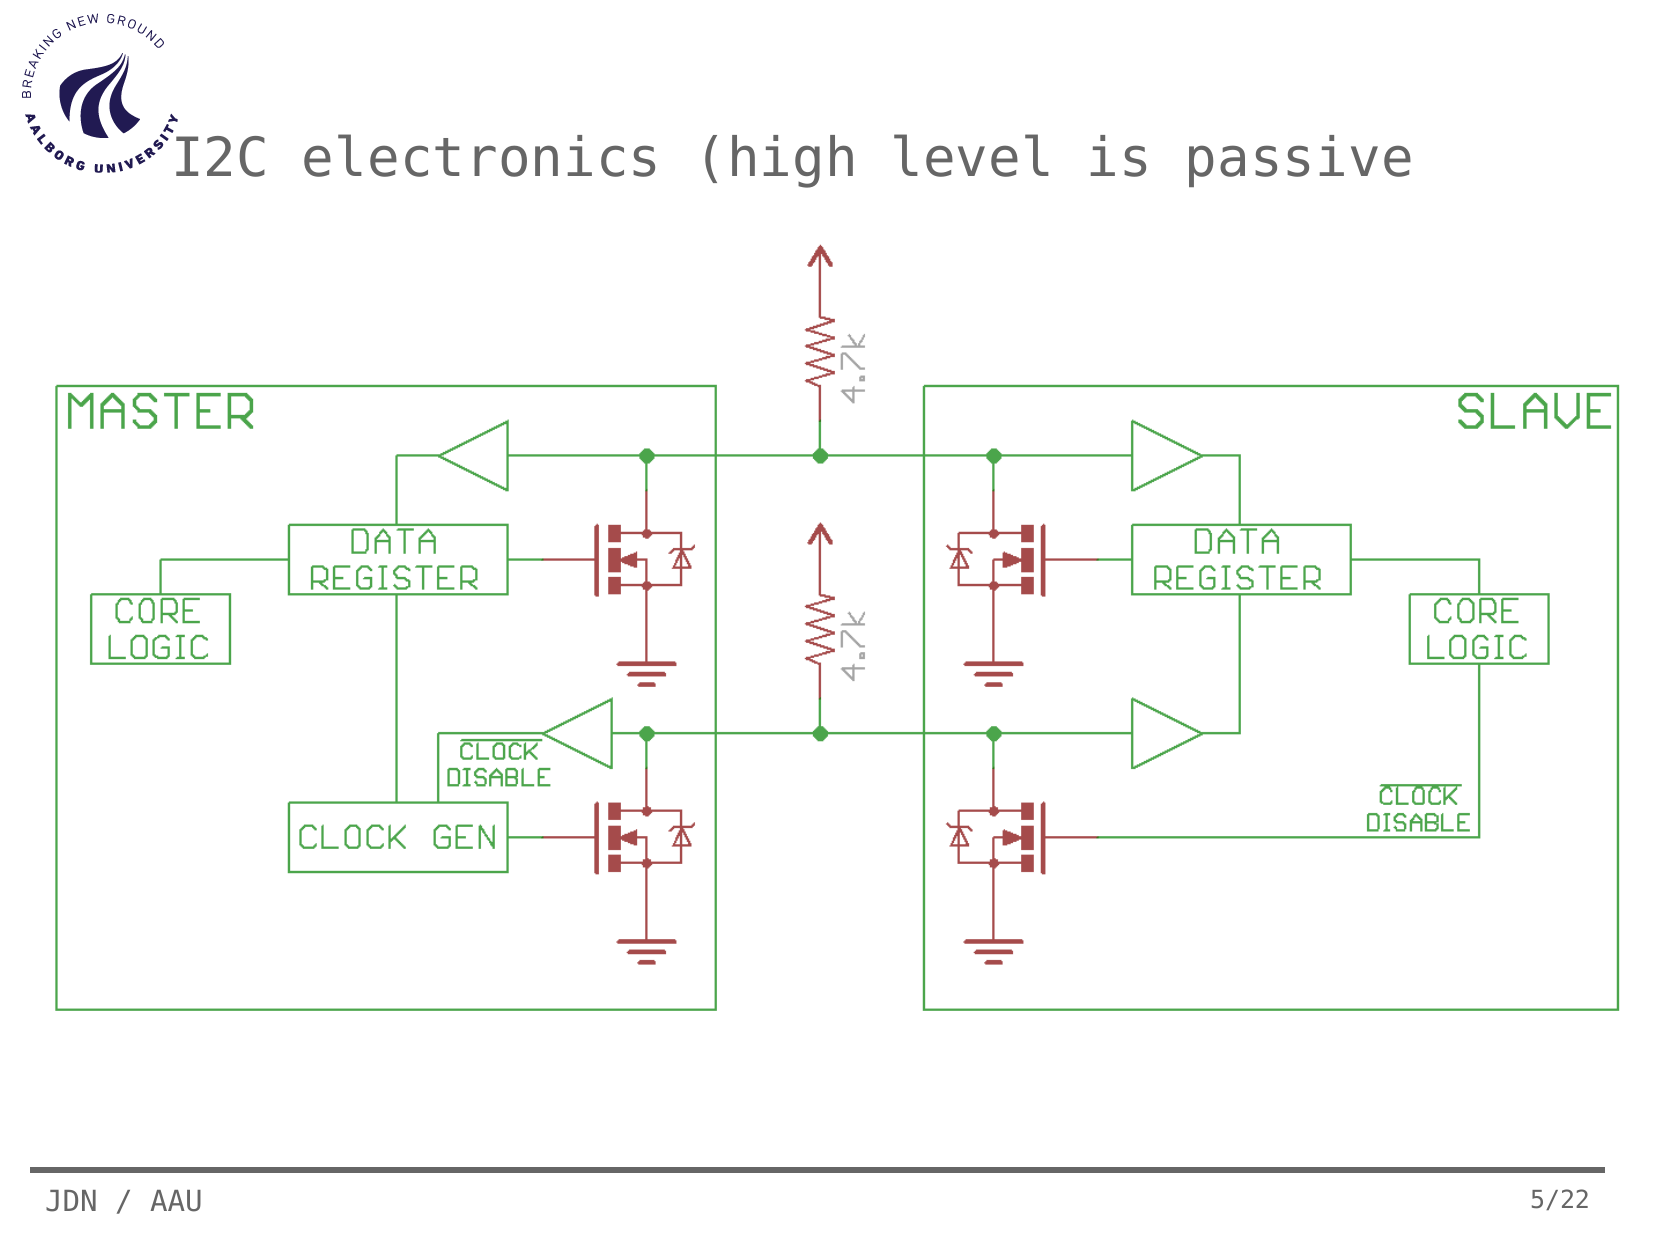

# I2C electronics (high level is passive